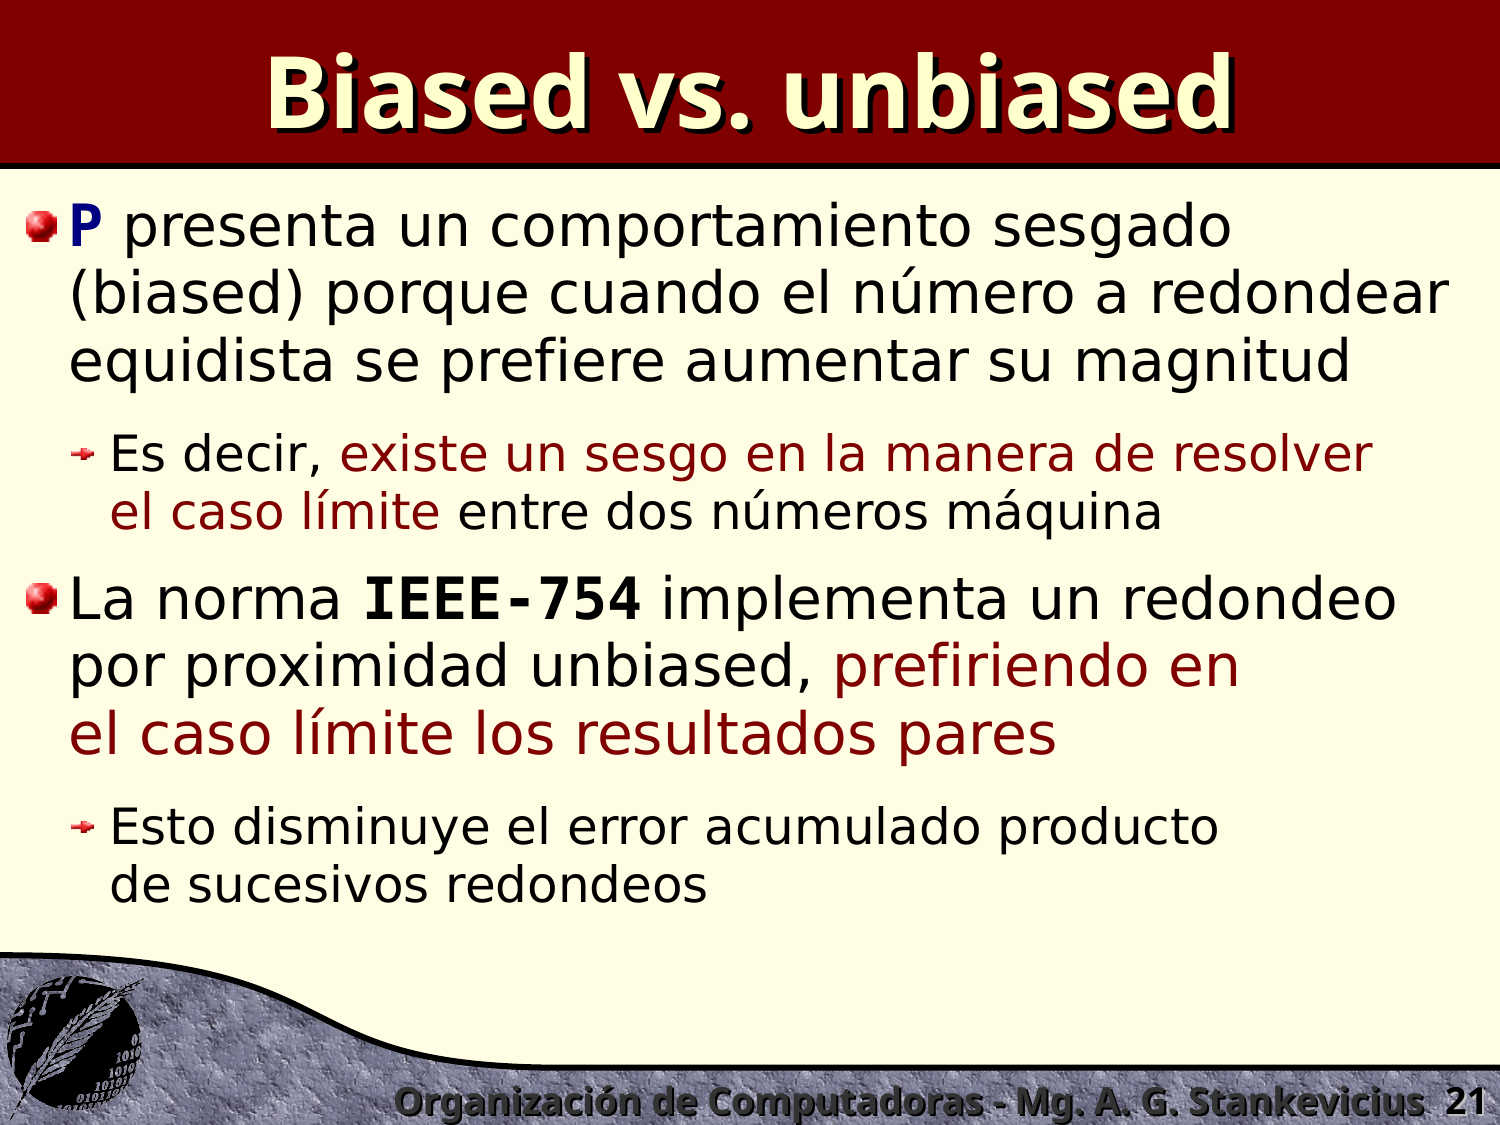

# Biased vs. unbiased
P presenta un comportamiento sesgado (biased) porque cuando el número a redondear equidista se prefiere aumentar su magnitud
Es decir, existe un sesgo en la manera de resolver
el caso límite entre dos números máquina
La norma IEEE-754 implementa un redondeo por proximidad unbiased, prefiriendo en
el caso límite los resultados pares
Esto disminuye el error acumulado producto
de sucesivos redondeos
21